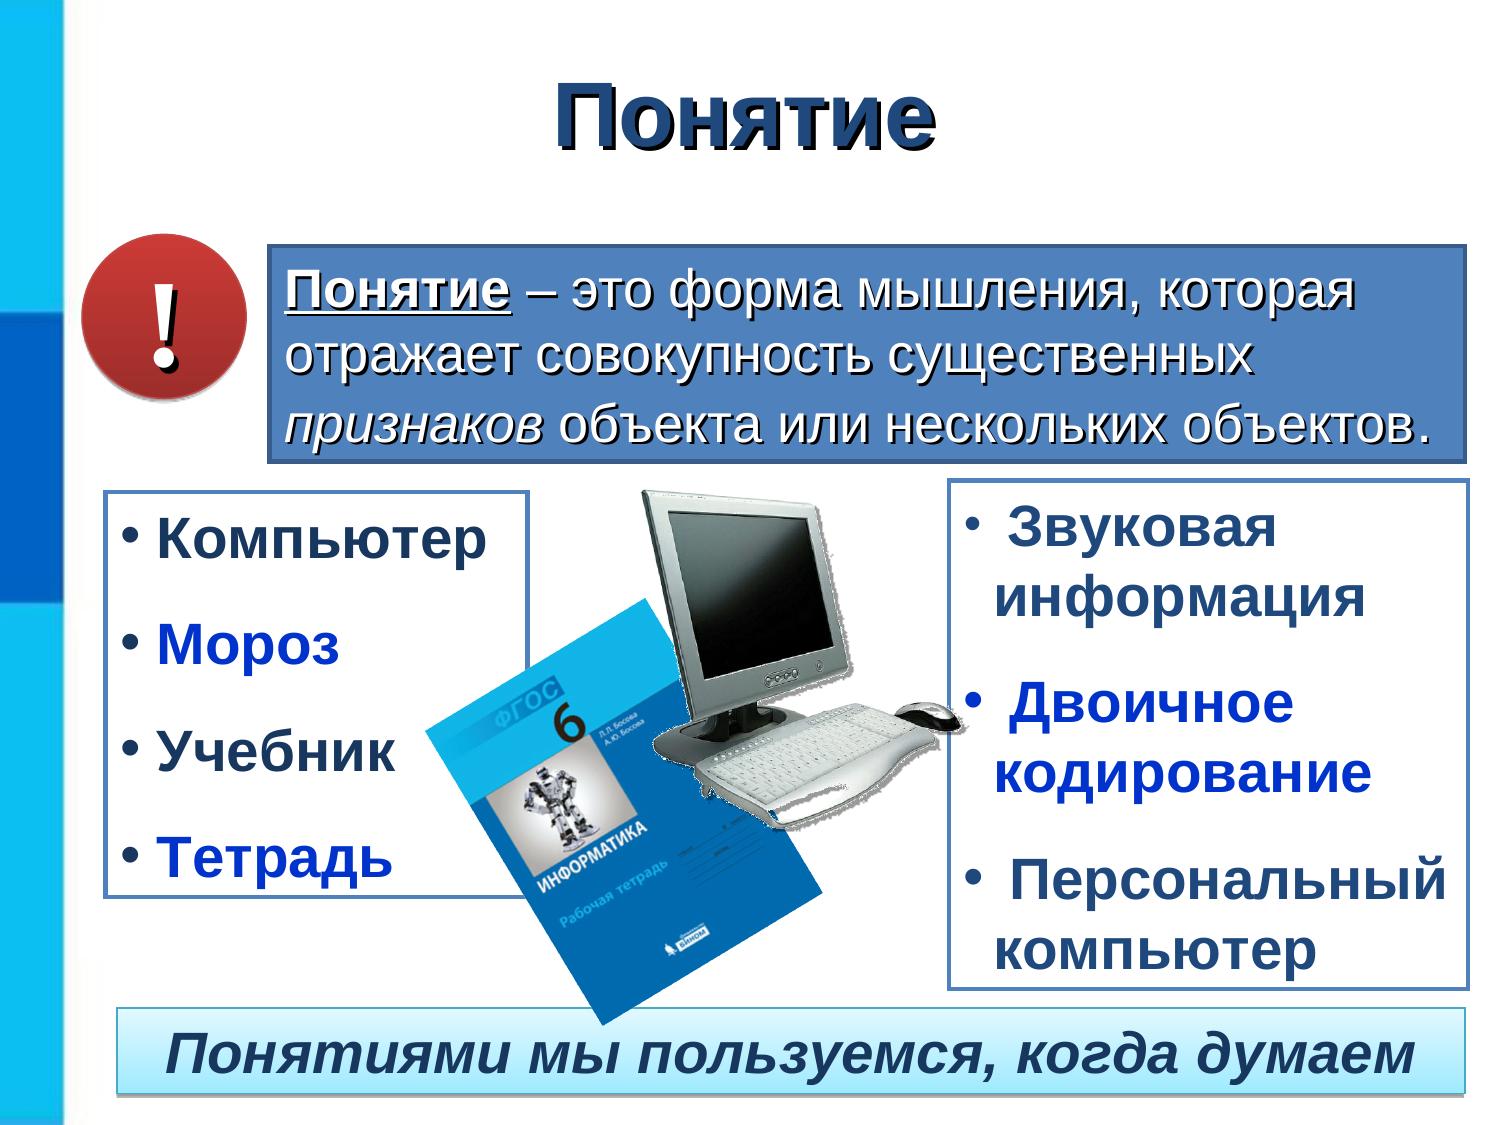

Понятие
!
Понятие – это форма мышления, которая отражает совокупность существенных признаков объекта или нескольких объектов.
 Звуковая информация
 Двоичное кодирование
 Персональный компьютер
 Компьютер
 Мороз
 Учебник
 Тетрадь
Понятиями мы пользуемся, когда думаем